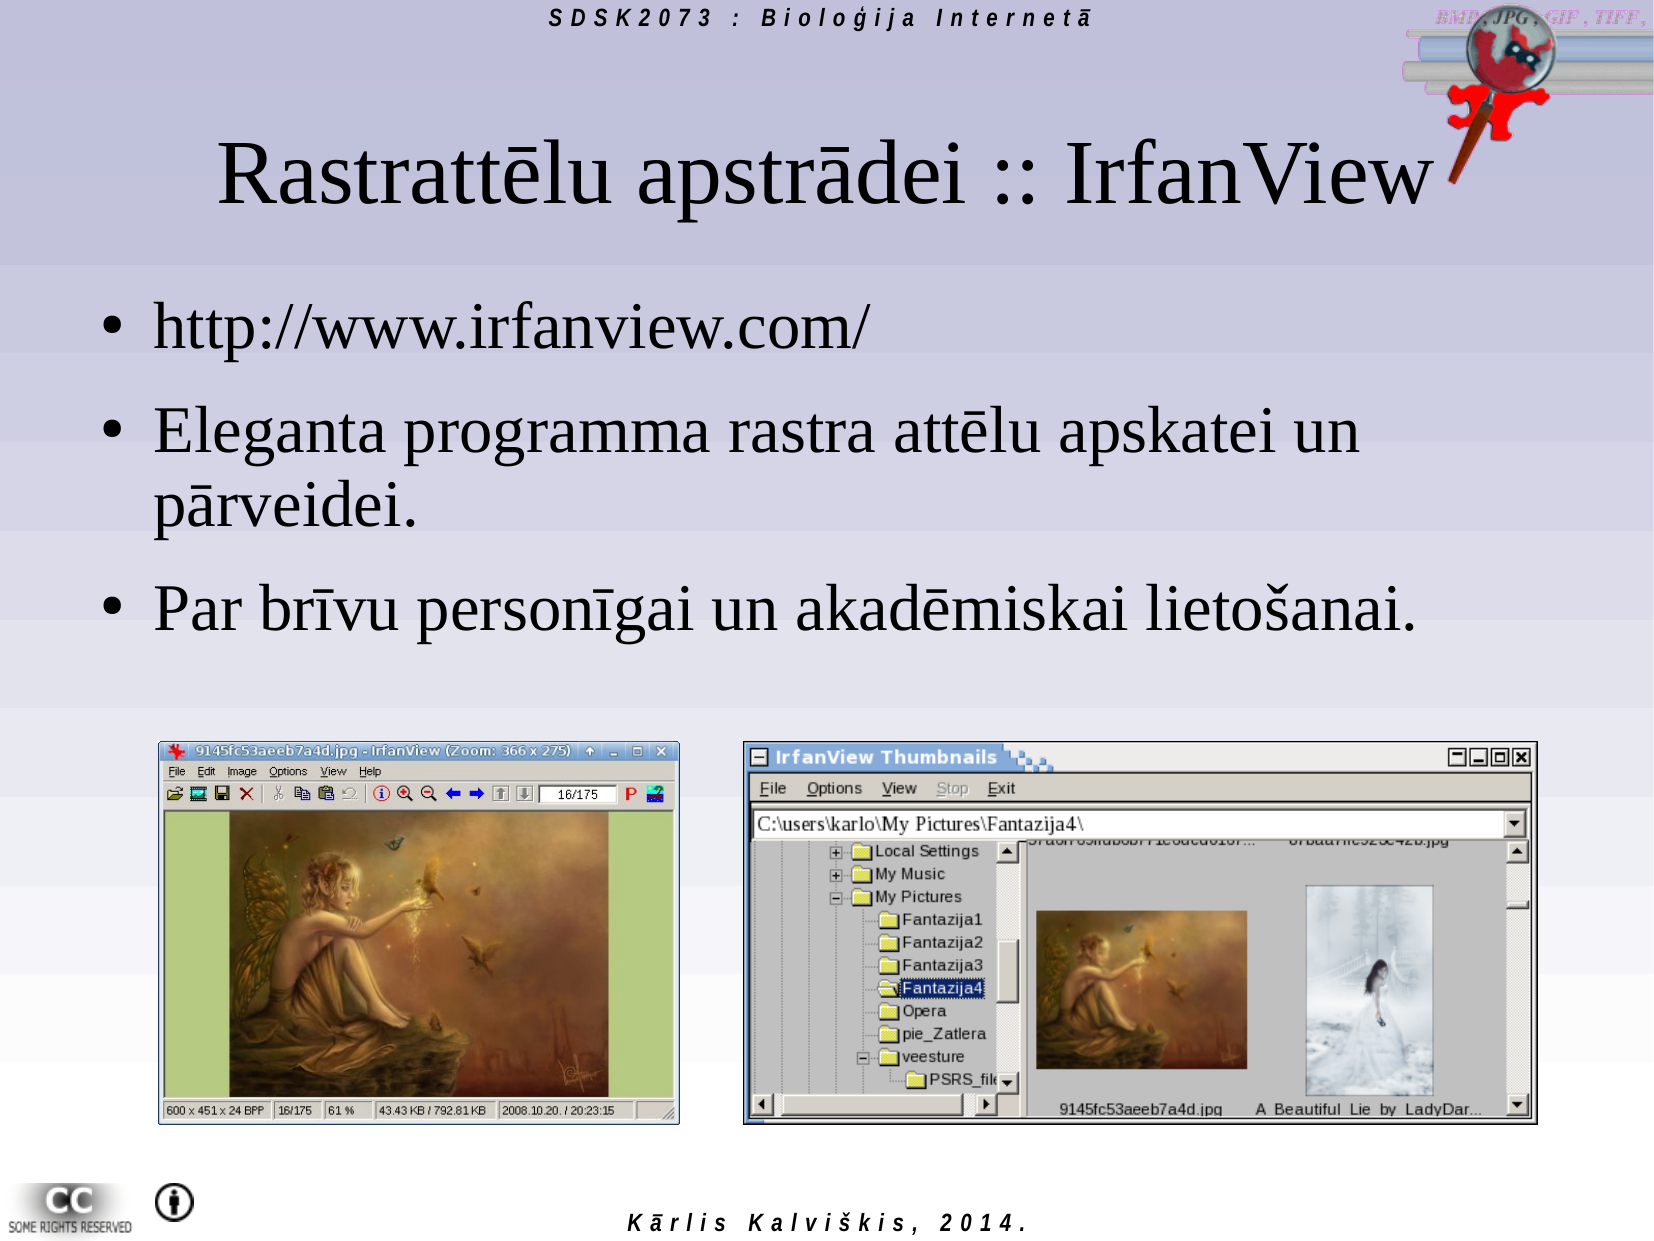

# Rastrattēlu apstrādei :: IrfanView
http://www.irfanview.com/
Eleganta programma rastra attēlu apskatei un pārveidei.
Par brīvu personīgai un akadēmiskai lietošanai.